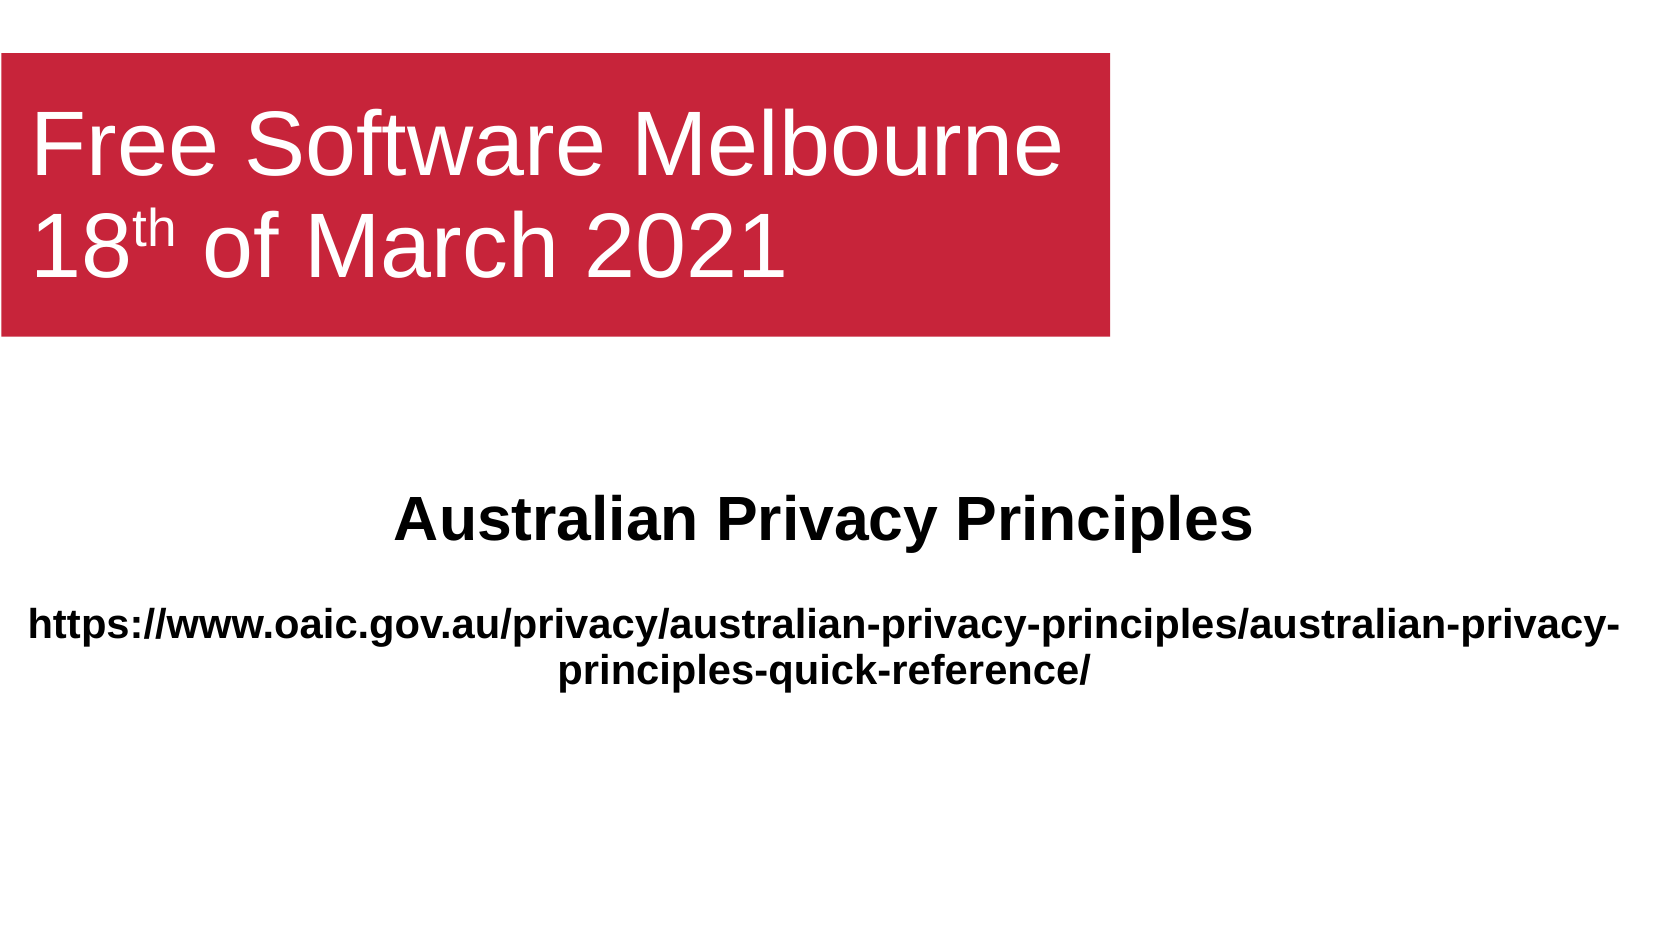

# Free Software Melbourne 18th of March 2021
Australian Privacy Principles
https://www.oaic.gov.au/privacy/australian-privacy-principles/australian-privacy-principles-quick-reference/